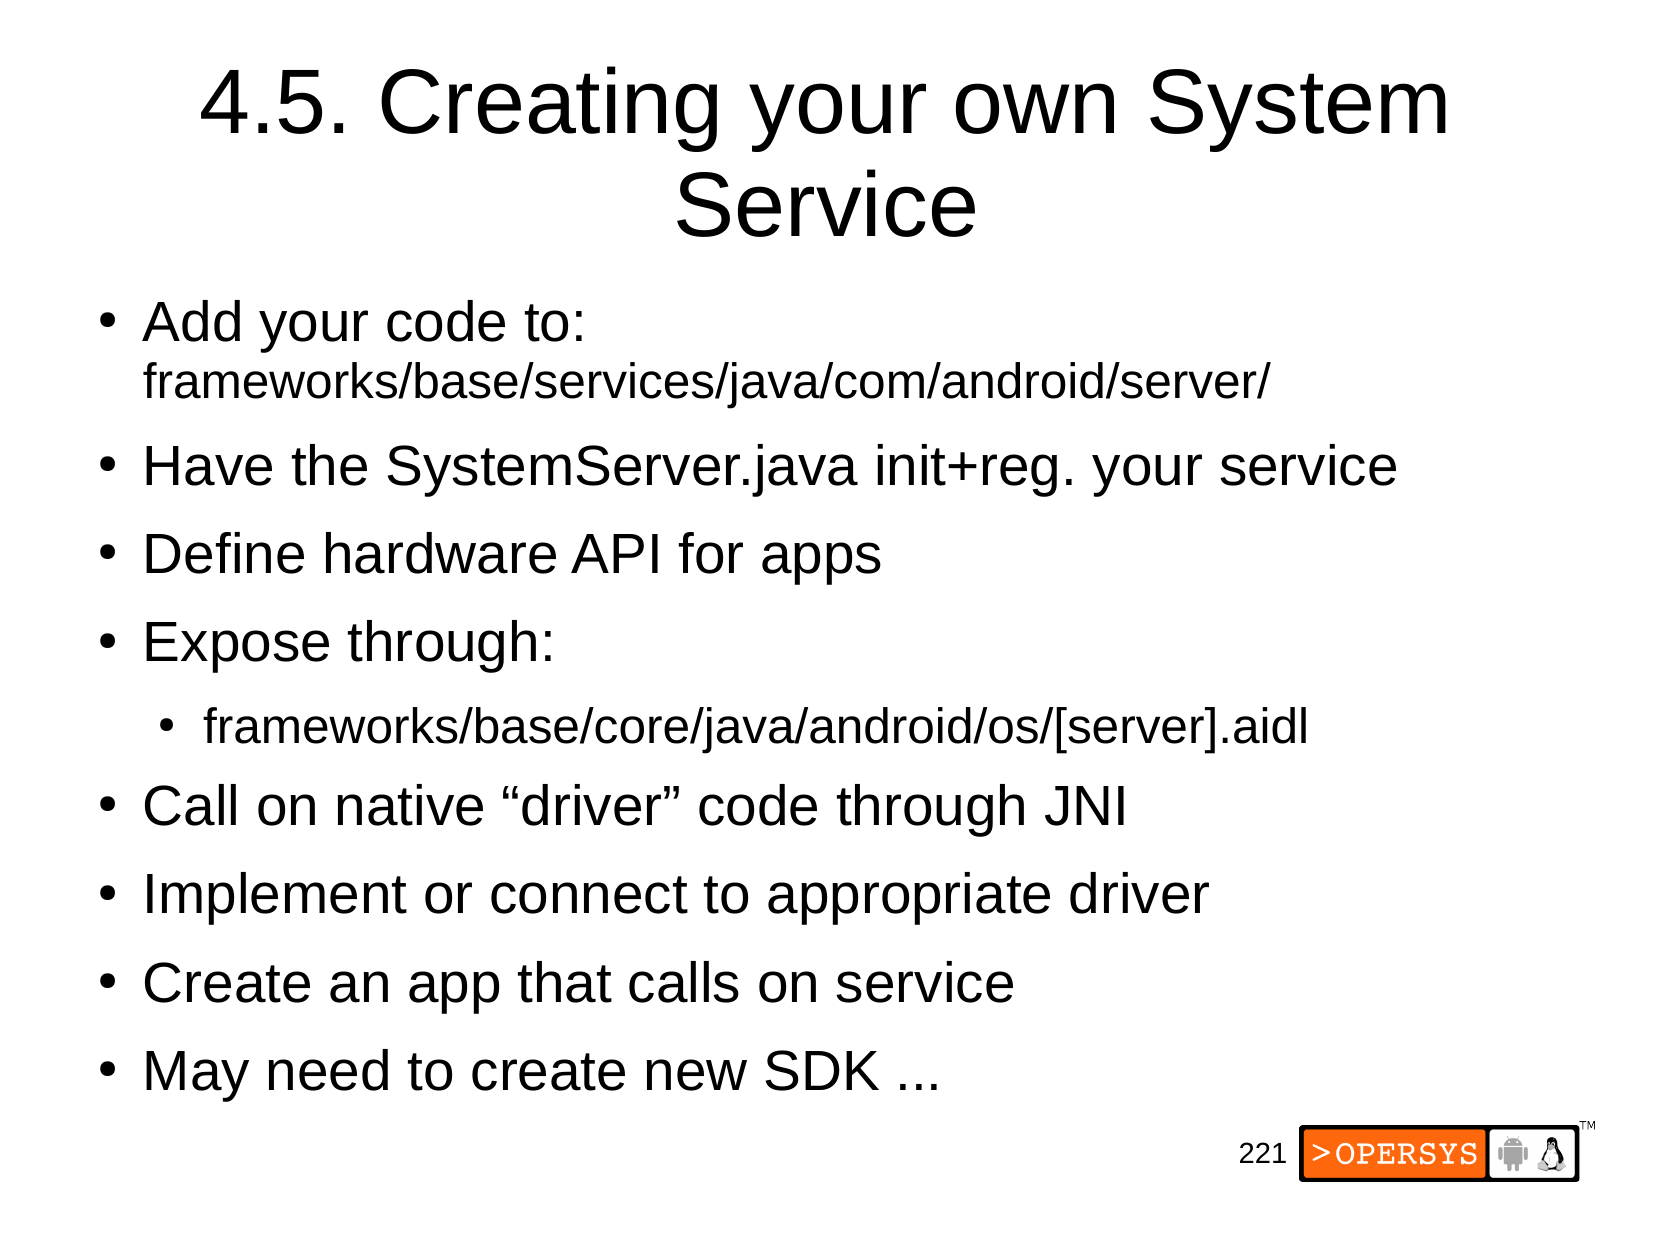

# 4.5. Creating your own System Service
Add your code to: frameworks/base/services/java/com/android/server/
Have the SystemServer.java init+reg. your service
Define hardware API for apps
Expose through:
frameworks/base/core/java/android/os/[server].aidl
Call on native “driver” code through JNI
Implement or connect to appropriate driver
Create an app that calls on service
May need to create new SDK ...